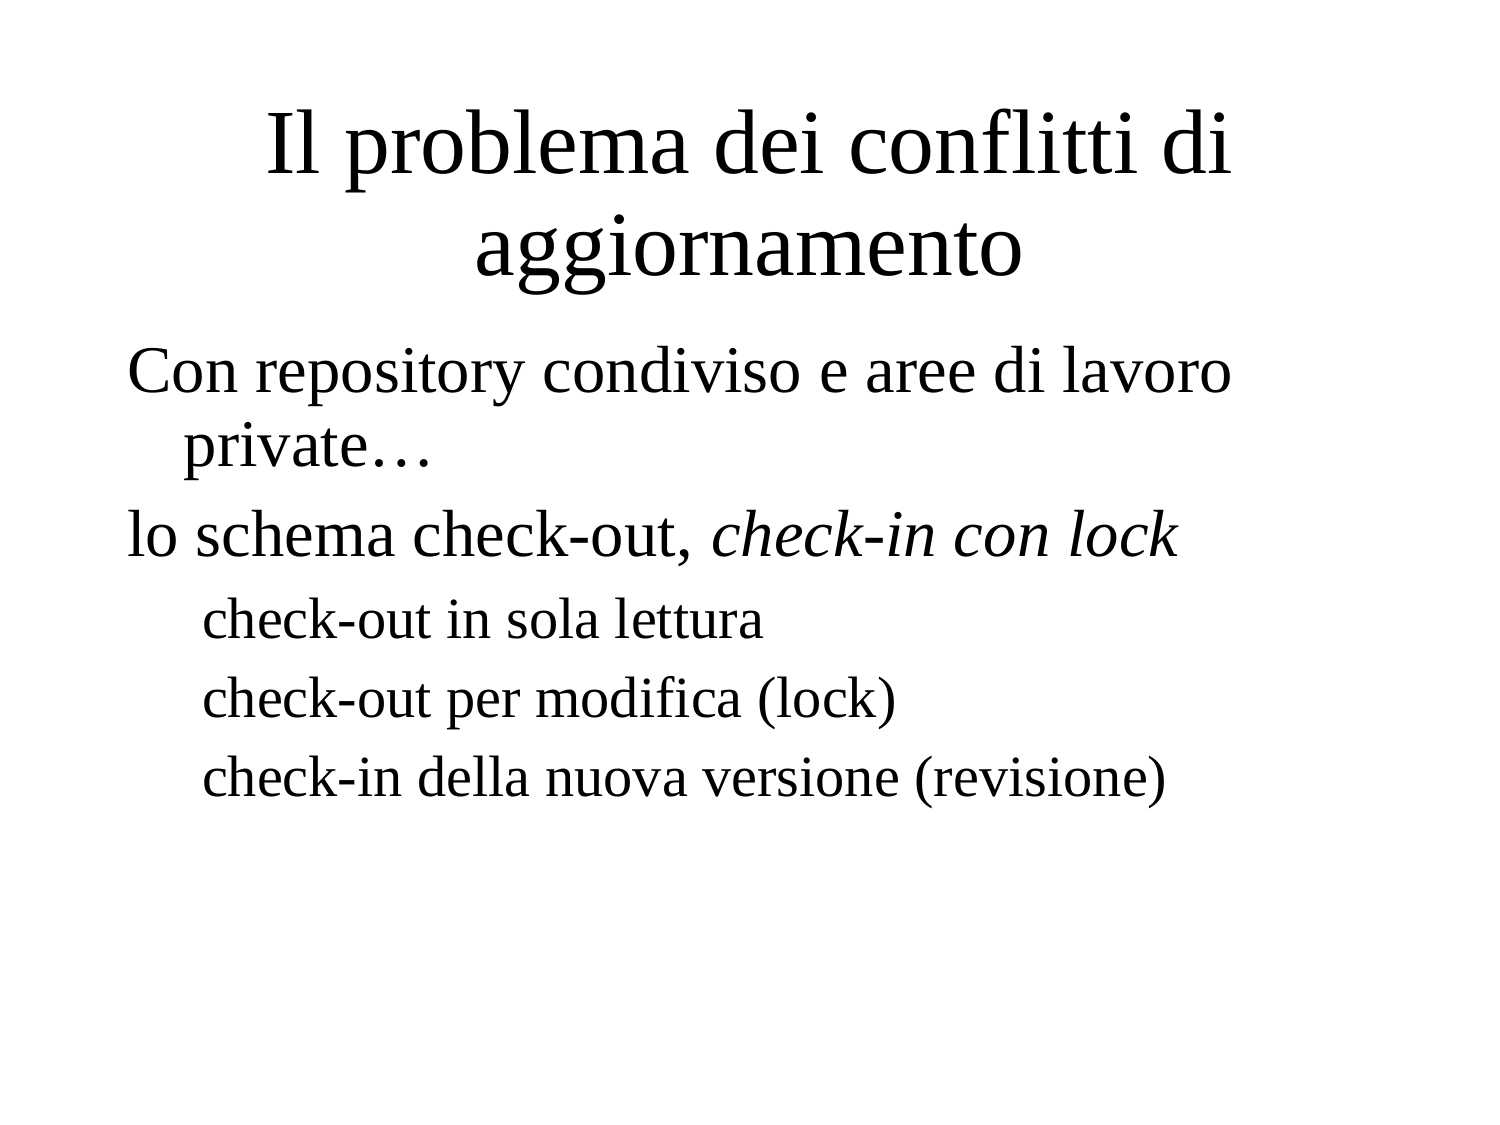

# Il problema dei conflitti di aggiornamento
Con repository condiviso e aree di lavoro private…
lo schema check-out, check-in con lock
check-out in sola lettura
check-out per modifica (lock)
check-in della nuova versione (revisione)